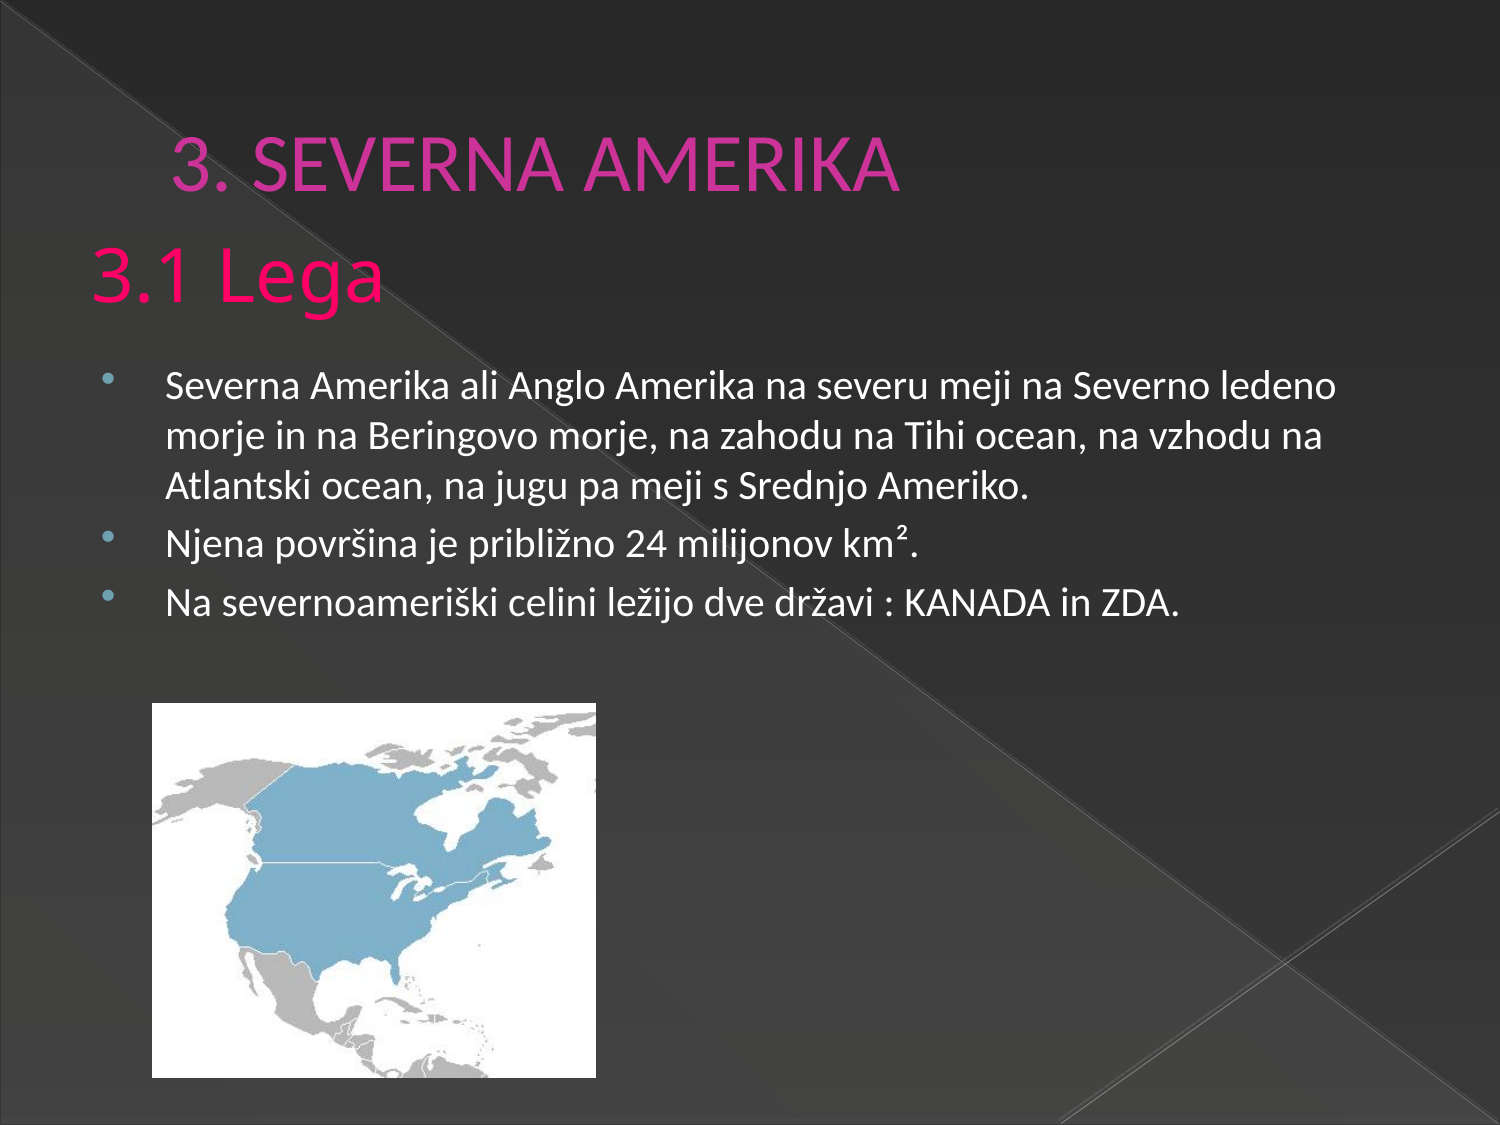

# 3. SEVERNA AMERIKA
3.1 Lega
Severna Amerika ali Anglo Amerika na severu meji na Severno ledeno morje in na Beringovo morje, na zahodu na Tihi ocean, na vzhodu na Atlantski ocean, na jugu pa meji s Srednjo Ameriko.
Njena površina je približno 24 milijonov km².
Na severnoameriški celini ležijo dve državi : KANADA in ZDA.